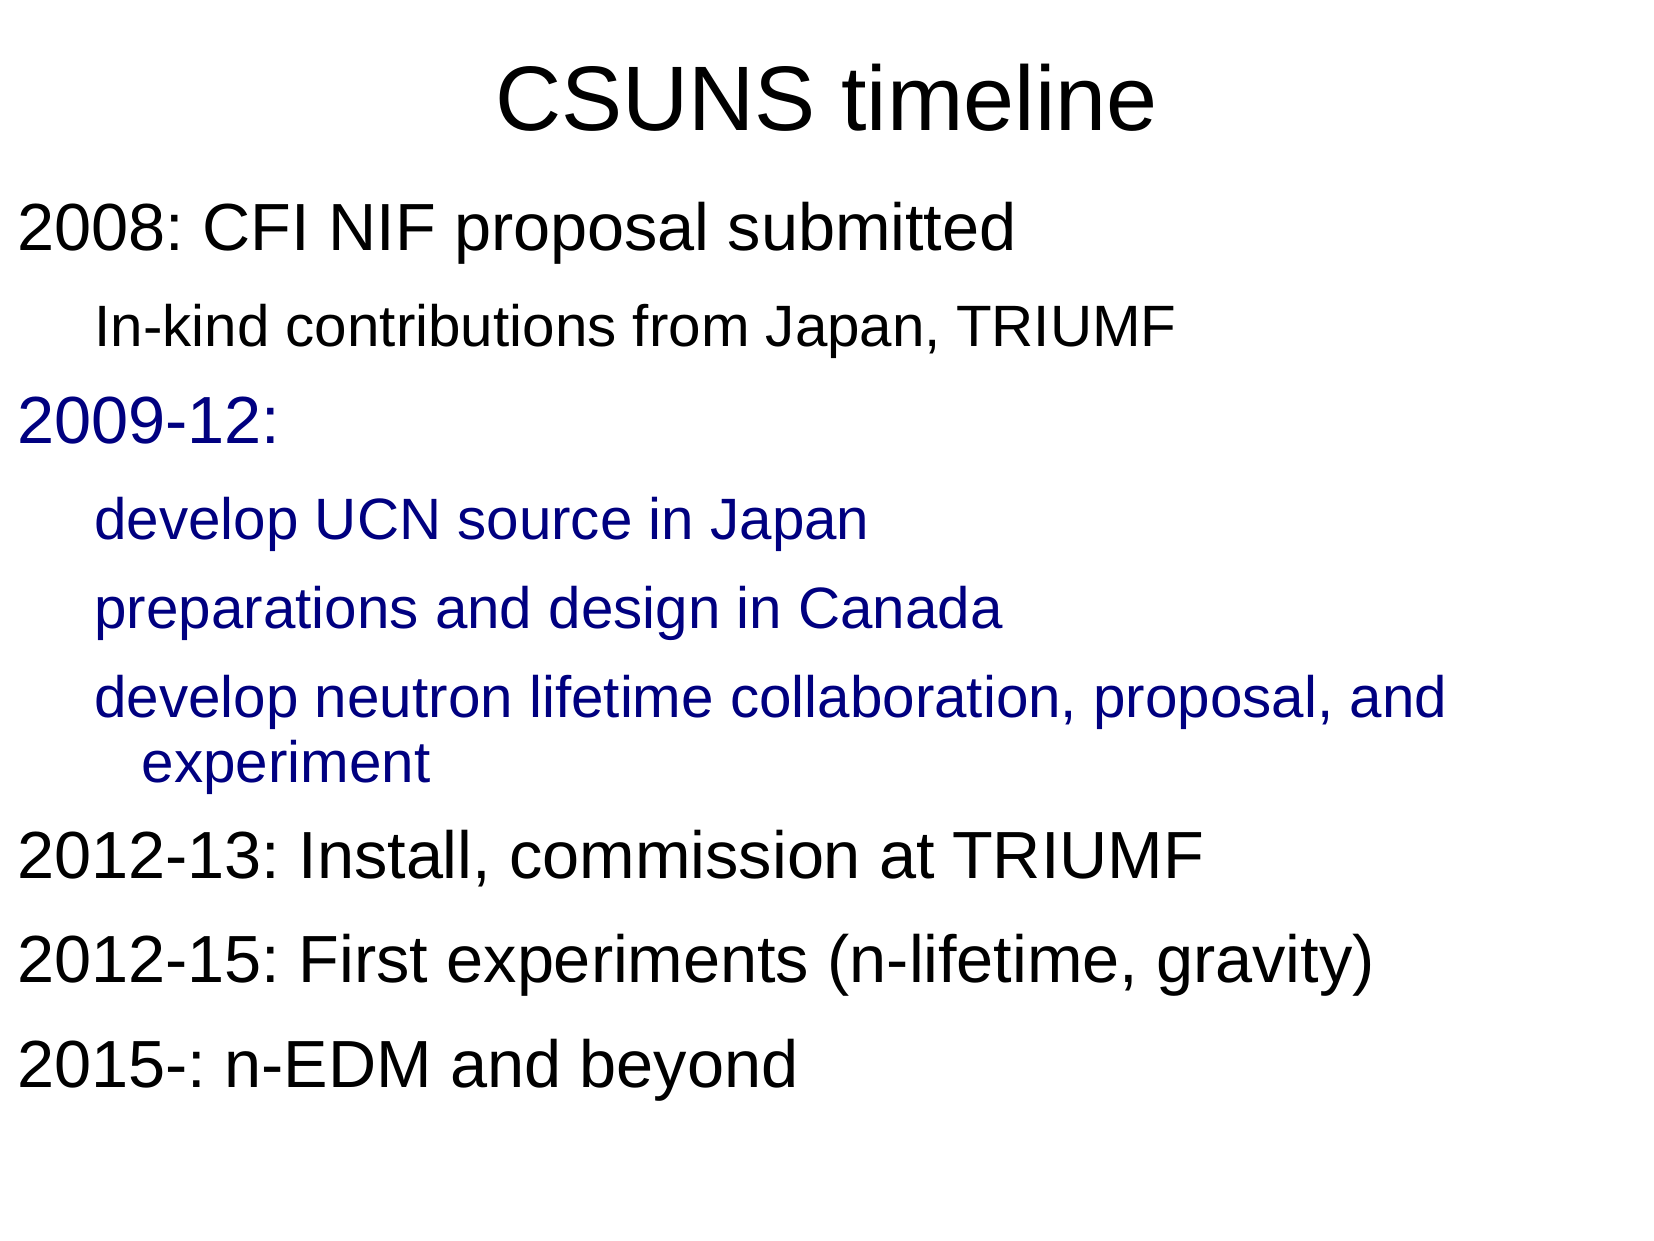

# CSUNS timeline
2008: CFI NIF proposal submitted
In-kind contributions from Japan, TRIUMF
2009-12:
develop UCN source in Japan
preparations and design in Canada
develop neutron lifetime collaboration, proposal, and experiment
2012-13: Install, commission at TRIUMF
2012-15: First experiments (n-lifetime, gravity)
2015-: n-EDM and beyond